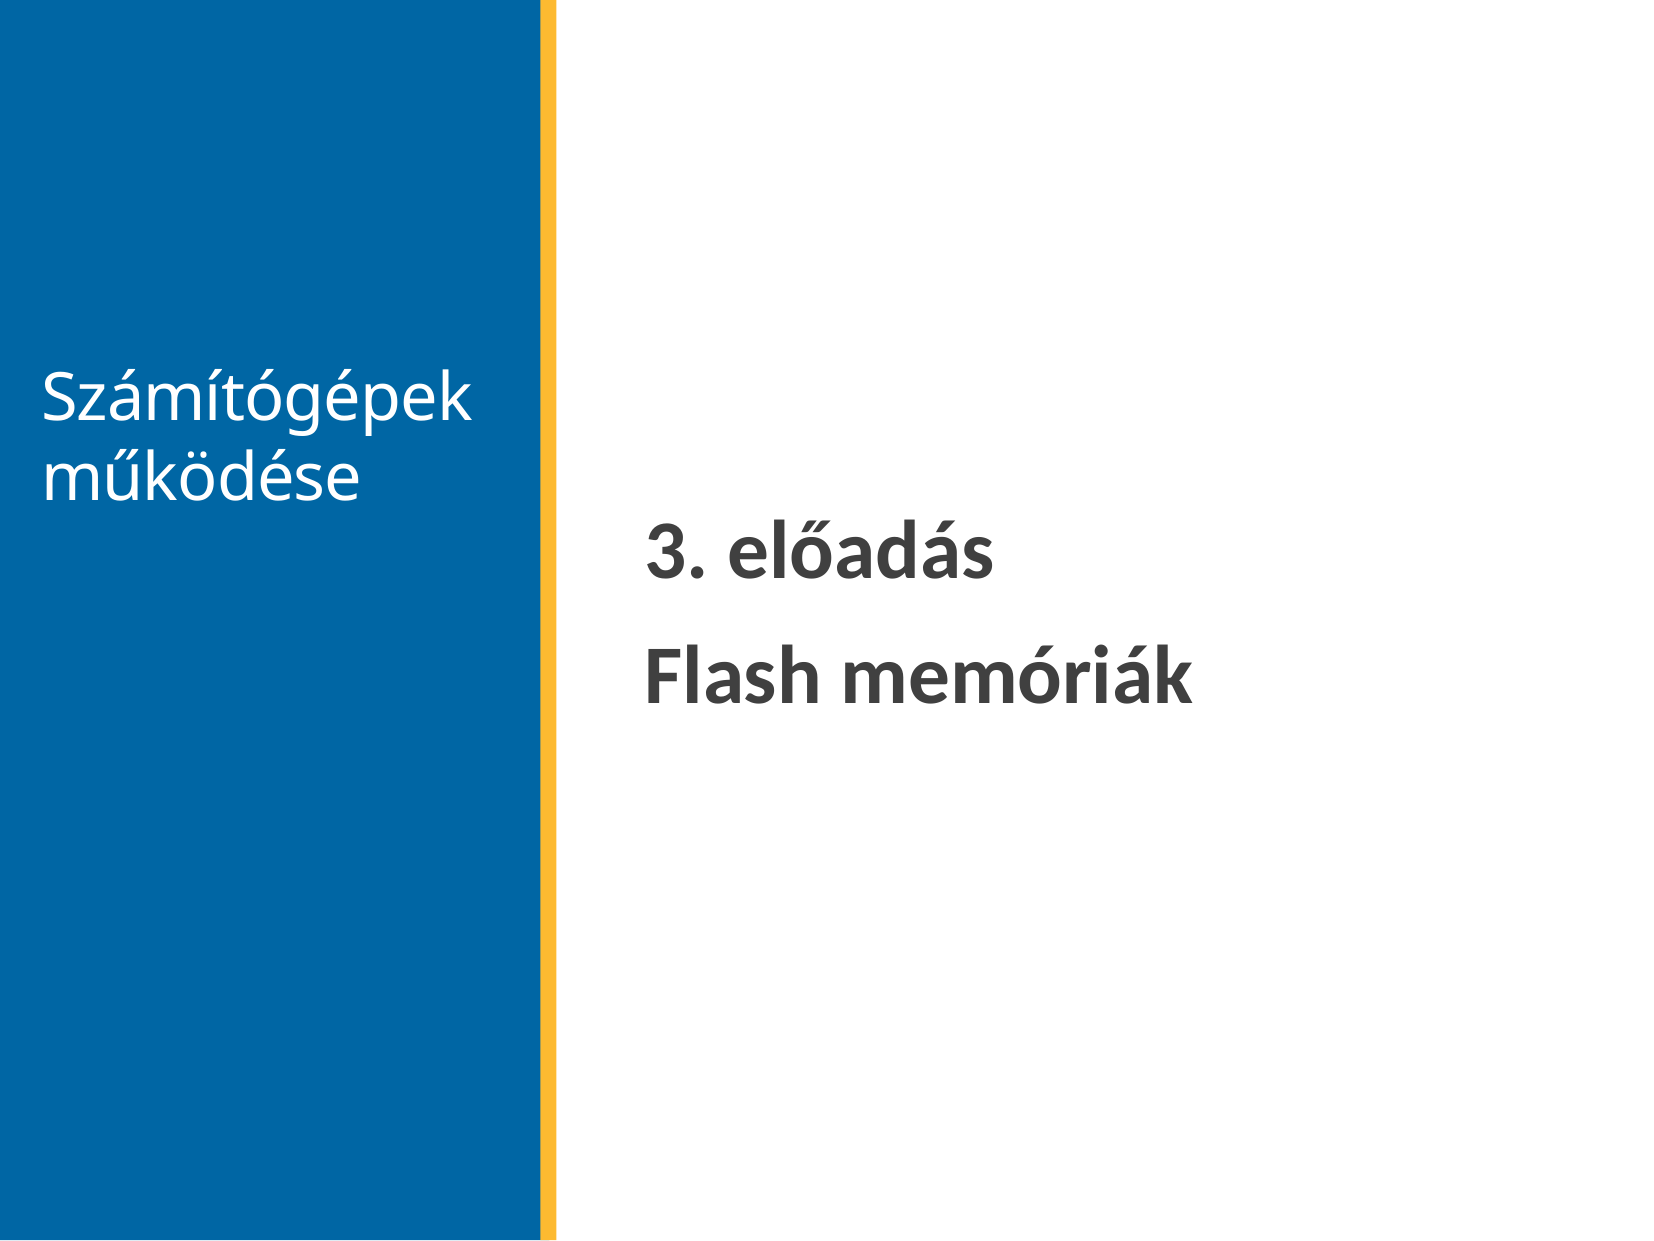

# Számítógépek működése
3. előadás
Flash memóriák